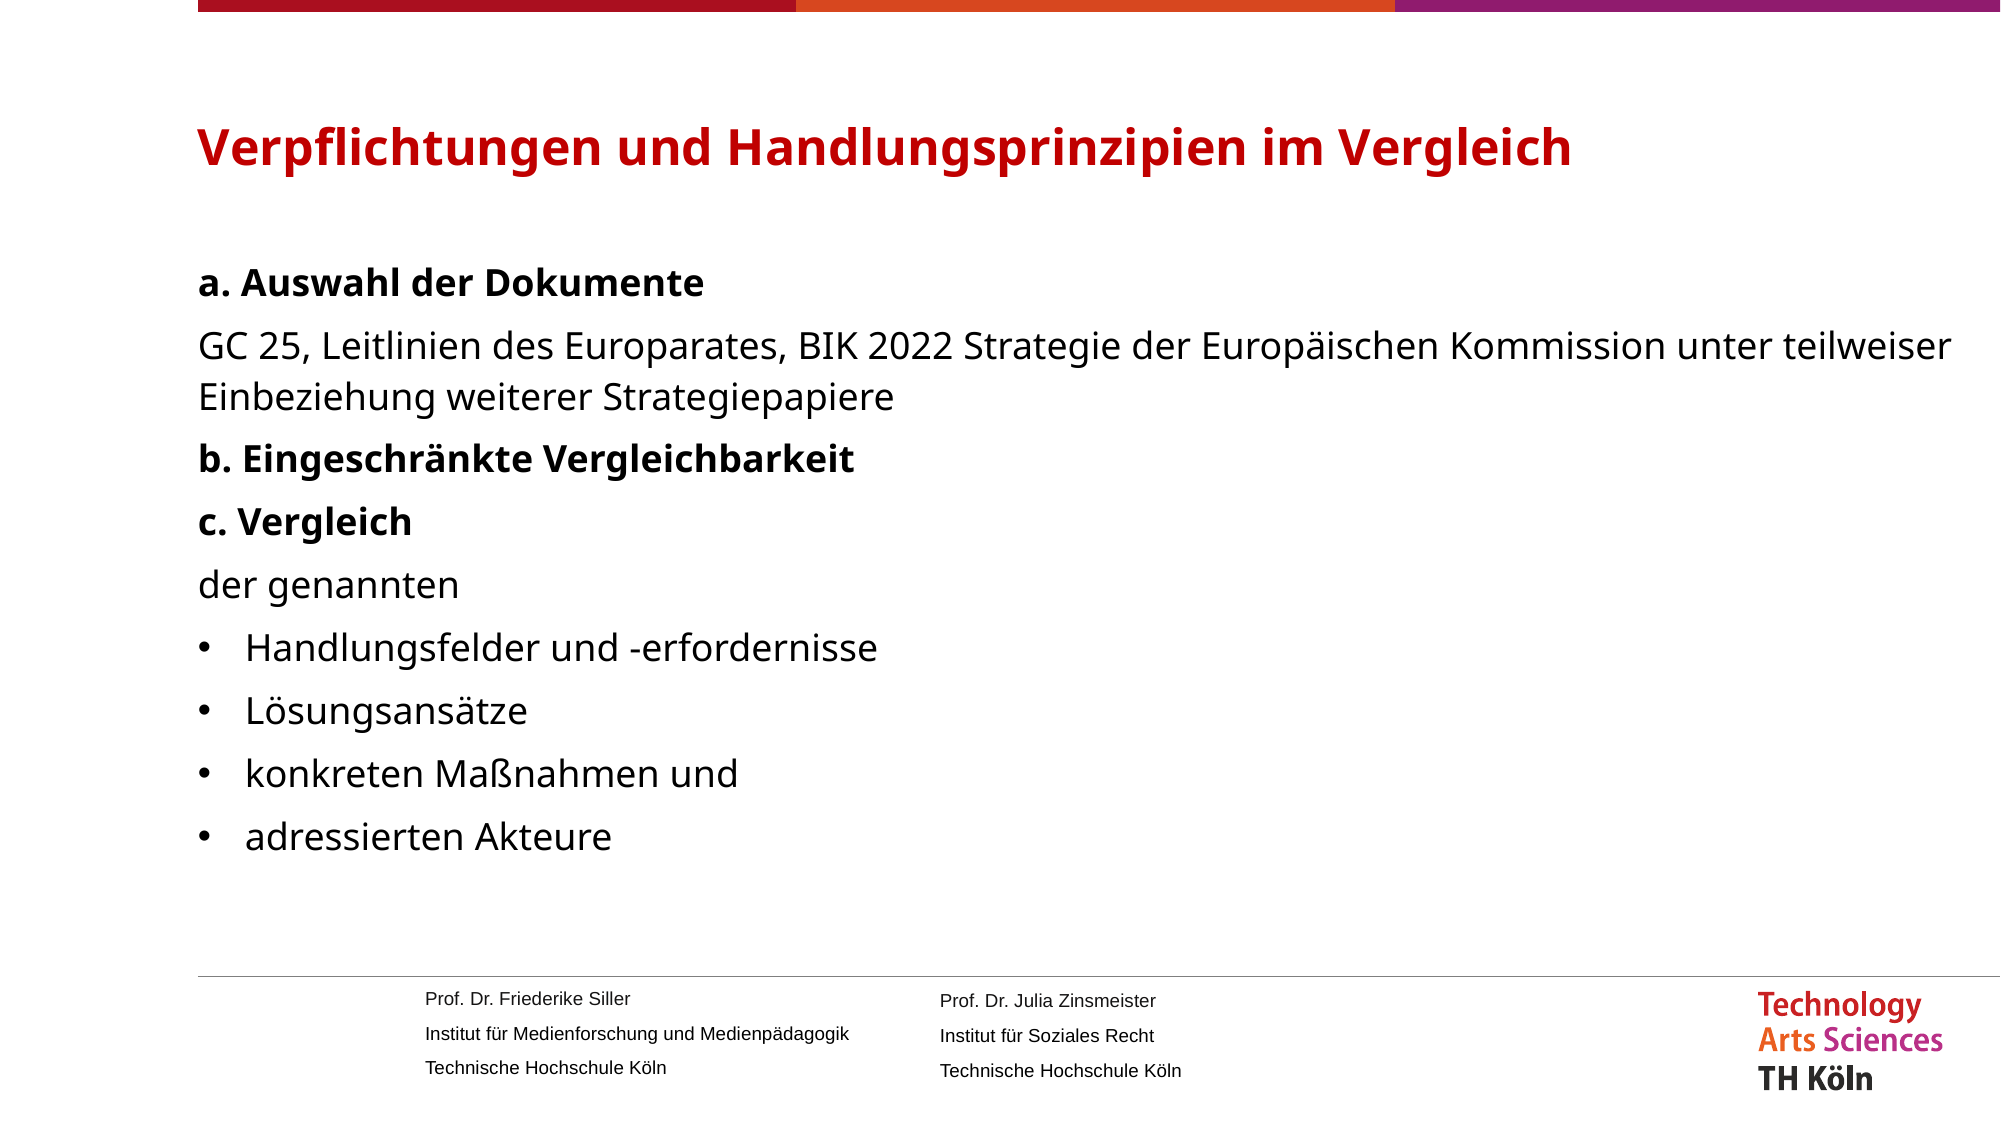

# Verpflichtungen und Handlungsprinzipien im Vergleich
a. Auswahl der Dokumente
GC 25, Leitlinien des Europarates, BIK 2022 Strategie der Europäischen Kommission unter teilweiser Einbeziehung weiterer Strategiepapiere
b. Eingeschränkte Vergleichbarkeit
c. Vergleich
der genannten
Handlungsfelder und -erfordernisse
Lösungsansätze
konkreten Maßnahmen und
adressierten Akteure